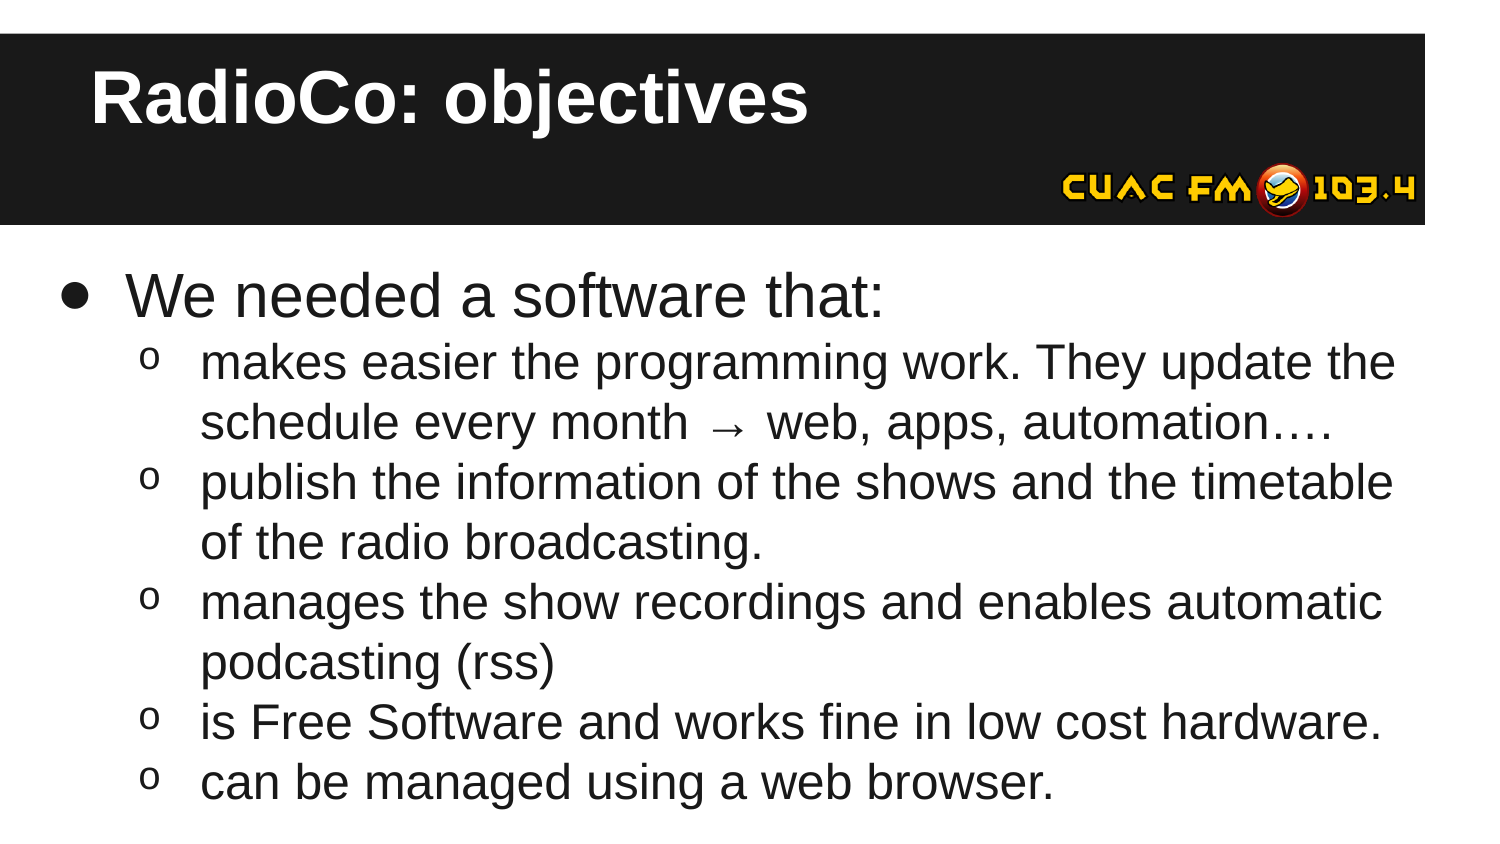

# RadioCo: objectives
We needed a software that:
makes easier the programming work. They update the schedule every month → web, apps, automation….
publish the information of the shows and the timetable of the radio broadcasting.
manages the show recordings and enables automatic podcasting (rss)
is Free Software and works fine in low cost hardware.
can be managed using a web browser.